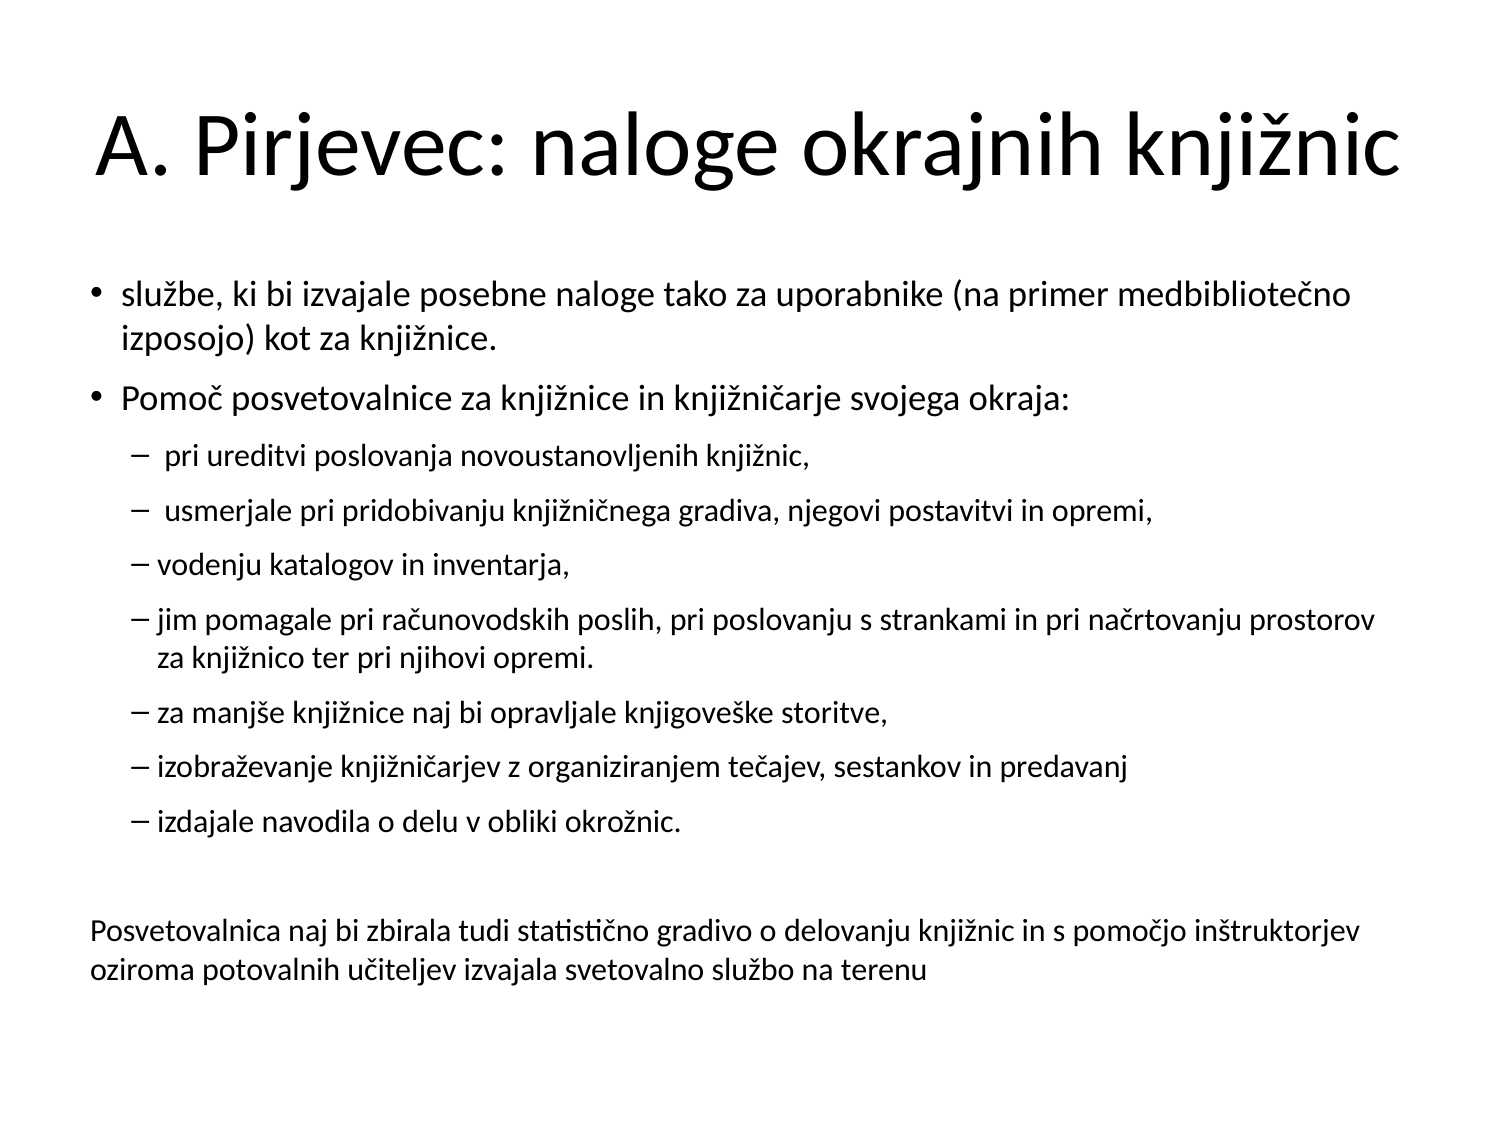

# A. Pirjevec: naloge okrajnih knjižnic
službe, ki bi izvajale posebne naloge tako za uporabnike (na primer medbibliotečno izposojo) kot za knjižnice.
Pomoč posvetovalnice za knjižnice in knjižničarje svojega okraja:
 pri ureditvi poslovanja novoustanovljenih knjižnic,
 usmerjale pri pridobivanju knjižničnega gradiva, njegovi postavitvi in opremi,
vodenju katalogov in inventarja,
jim pomagale pri računovodskih poslih, pri poslovanju s strankami in pri načrtovanju prostorov za knjižnico ter pri njihovi opremi.
za manjše knjižnice naj bi opravljale knjigoveške storitve,
izobraževanje knjižničarjev z organiziranjem tečajev, sestankov in predavanj
izdajale navodila o delu v obliki okrožnic.
Posvetovalnica naj bi zbirala tudi statistično gradivo o delovanju knjižnic in s pomočjo inštruktorjev oziroma potovalnih učiteljev izvajala svetovalno službo na terenu